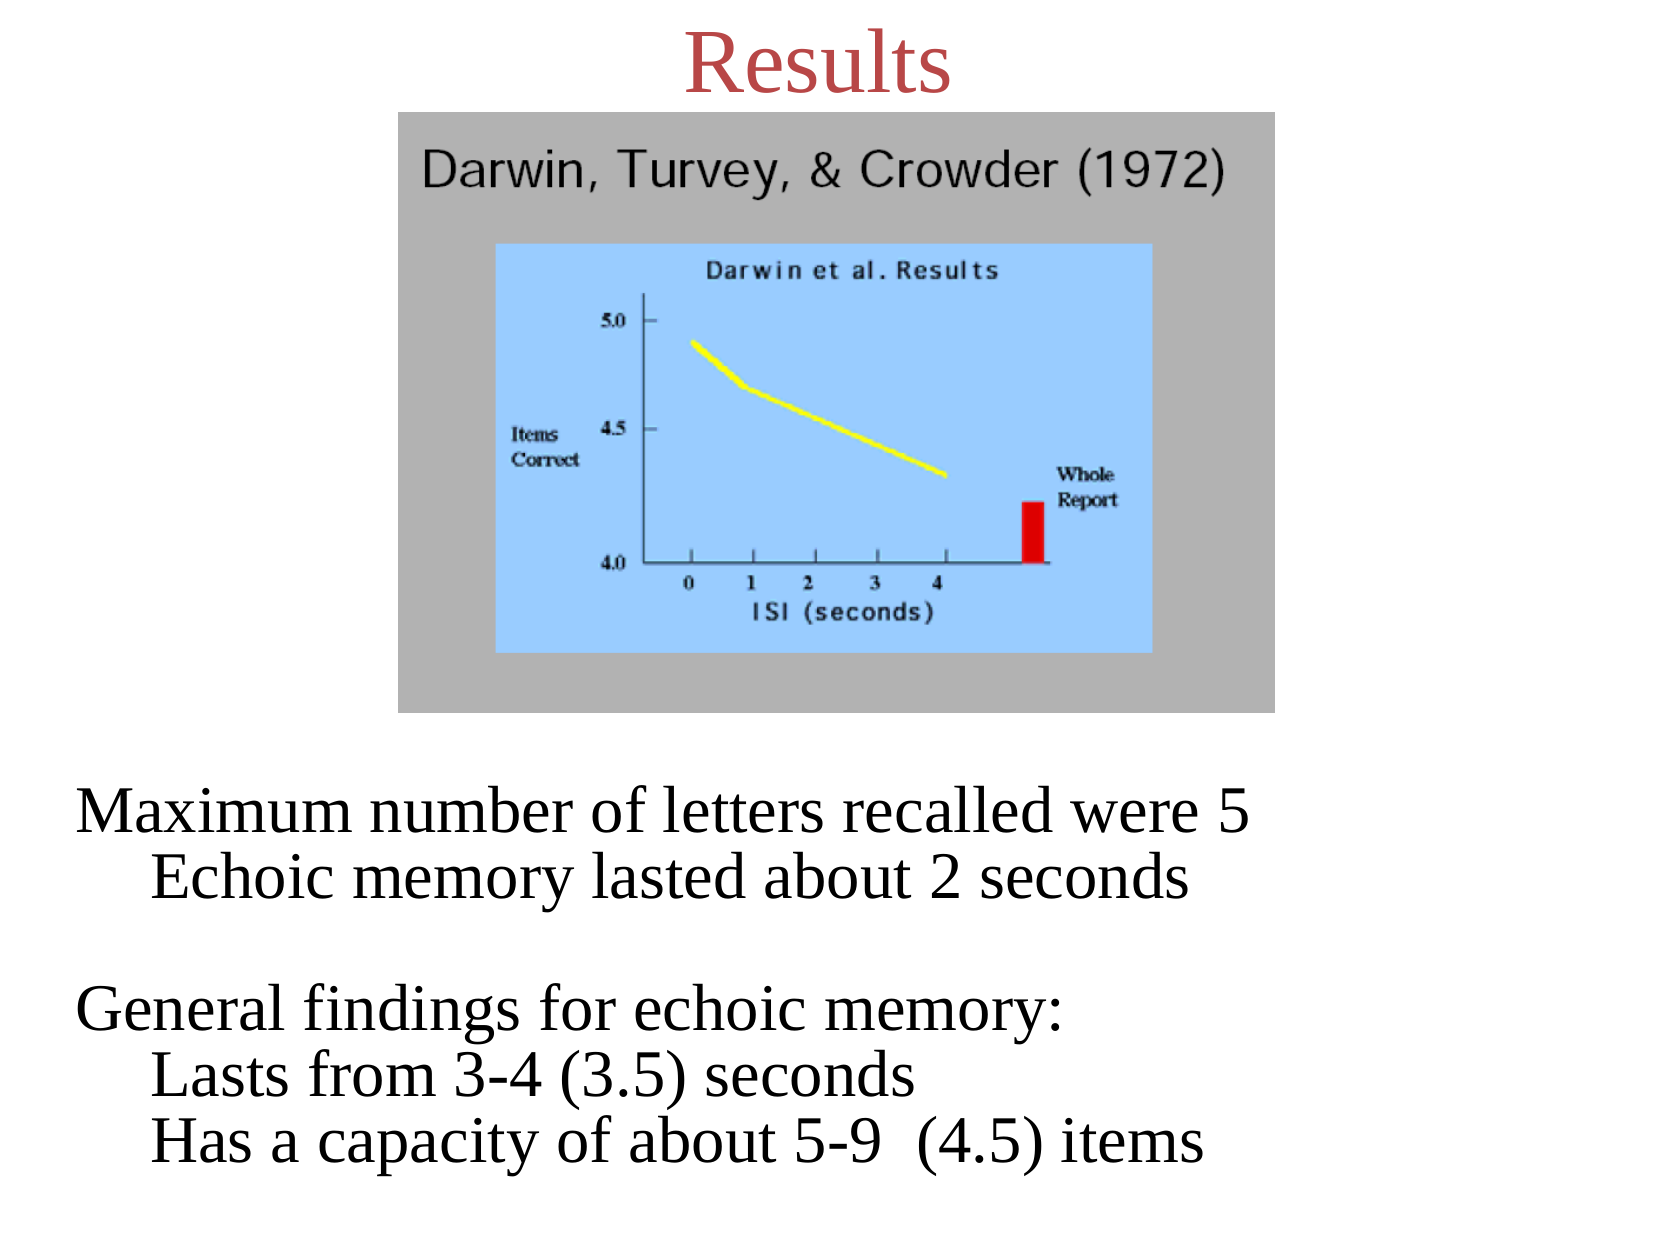

# Results
Maximum number of letters recalled were 5
	Echoic memory lasted about 2 seconds
General findings for echoic memory:
	Lasts from 3-4 (3.5) seconds
	Has a capacity of about 5-9 (4.5) items